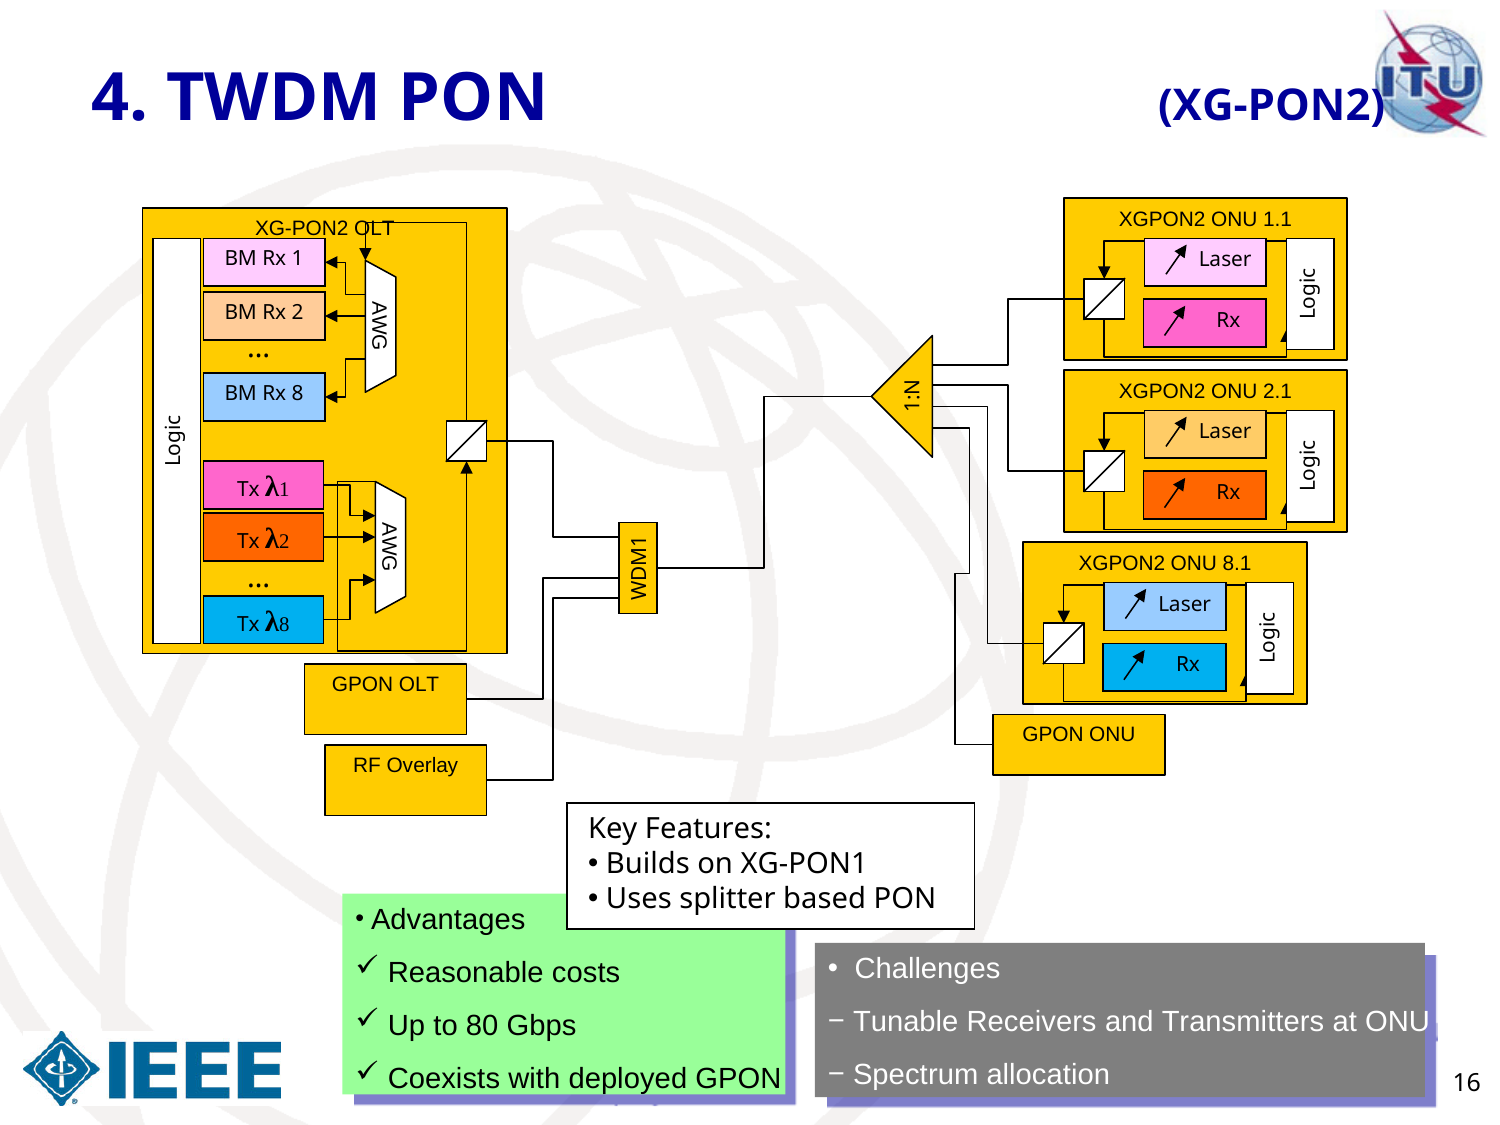

# 4. TWDM PON	(XG-PON2)
XGPON2 ONU 1.1
Laser
Logic
Rx
XG-PON2 OLT
BM Rx 1
AWG
BM Rx 2
…
1:N
XGPON2 ONU 2.1
Laser
Logic
Rx
BM Rx 8
Logic
Tx λ1
AWG
Tx λ2
XGPON2 ONU 8.1
Laser
Logic
Rx
WDM1
…
Tx λ8
GPON OLT
GPON ONU
RF Overlay
Key Features:
 Builds on XG-PON1
 Uses splitter based PON
 Advantages
 Reasonable costs
 Up to 80 Gbps
 Coexists with deployed GPON
 Challenges
 Tunable Receivers and Transmitters at ONU
 Spectrum allocation